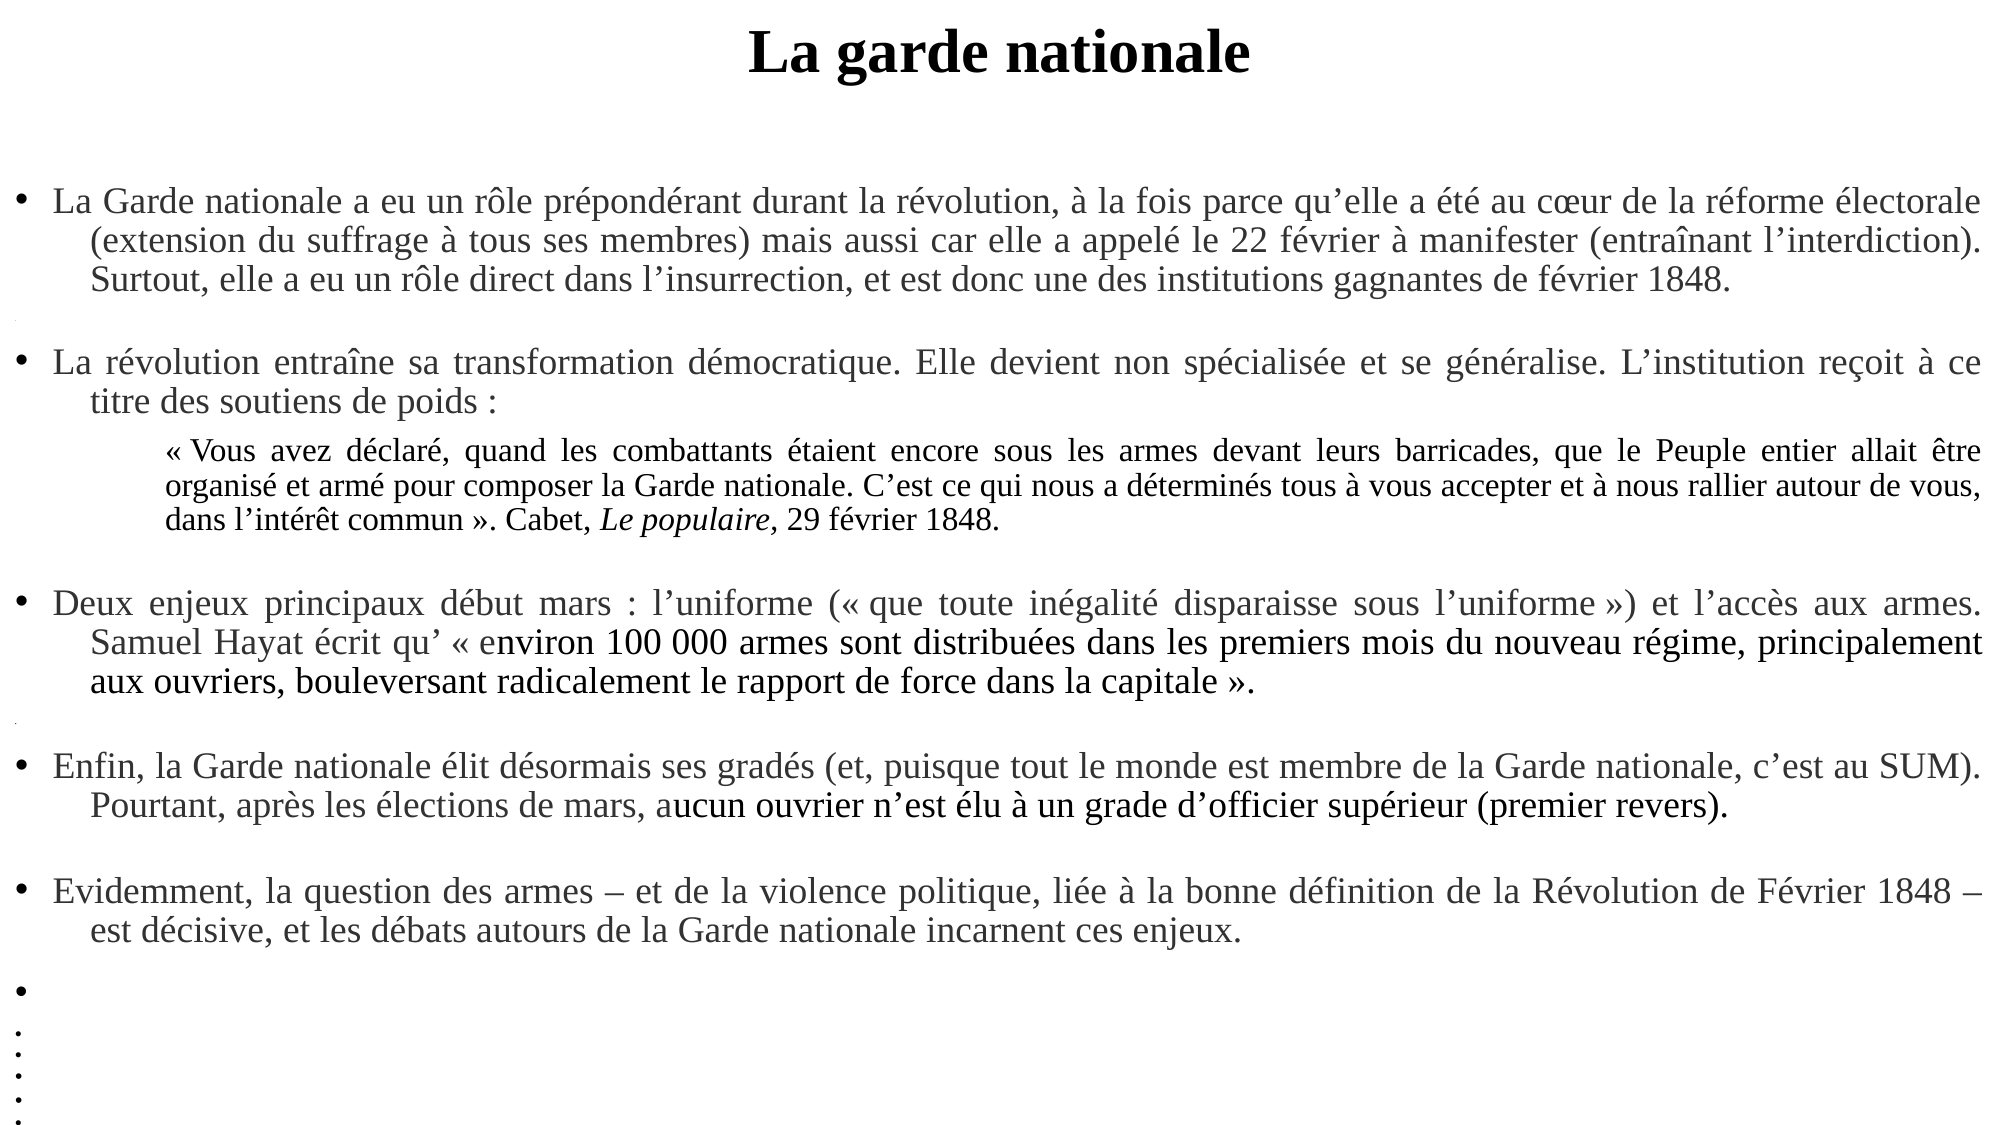

# La garde nationale
La Garde nationale a eu un rôle prépondérant durant la révolution, à la fois parce qu’elle a été au cœur de la réforme électorale (extension du suffrage à tous ses membres) mais aussi car elle a appelé le 22 février à manifester (entraînant l’interdiction). Surtout, elle a eu un rôle direct dans l’insurrection, et est donc une des institutions gagnantes de février 1848.
La révolution entraîne sa transformation démocratique. Elle devient non spécialisée et se généralise. L’institution reçoit à ce titre des soutiens de poids :
« Vous avez déclaré, quand les combattants étaient encore sous les armes devant leurs barricades, que le Peuple entier allait être organisé et armé pour composer la Garde nationale. C’est ce qui nous a déterminés tous à vous accepter et à nous rallier autour de vous, dans l’intérêt commun ». Cabet, Le populaire, 29 février 1848.
Deux enjeux principaux début mars : l’uniforme (« que toute inégalité disparaisse sous l’uniforme ») et l’accès aux armes. Samuel Hayat écrit qu’ « environ 100 000 armes sont distribuées dans les premiers mois du nouveau régime, principalement aux ouvriers, bouleversant radicalement le rapport de force dans la capitale ».
Enfin, la Garde nationale élit désormais ses gradés (et, puisque tout le monde est membre de la Garde nationale, c’est au SUM). Pourtant, après les élections de mars, aucun ouvrier n’est élu à un grade d’officier supérieur (premier revers).
Evidemment, la question des armes – et de la violence politique, liée à la bonne définition de la Révolution de Février 1848 – est décisive, et les débats autours de la Garde nationale incarnent ces enjeux.